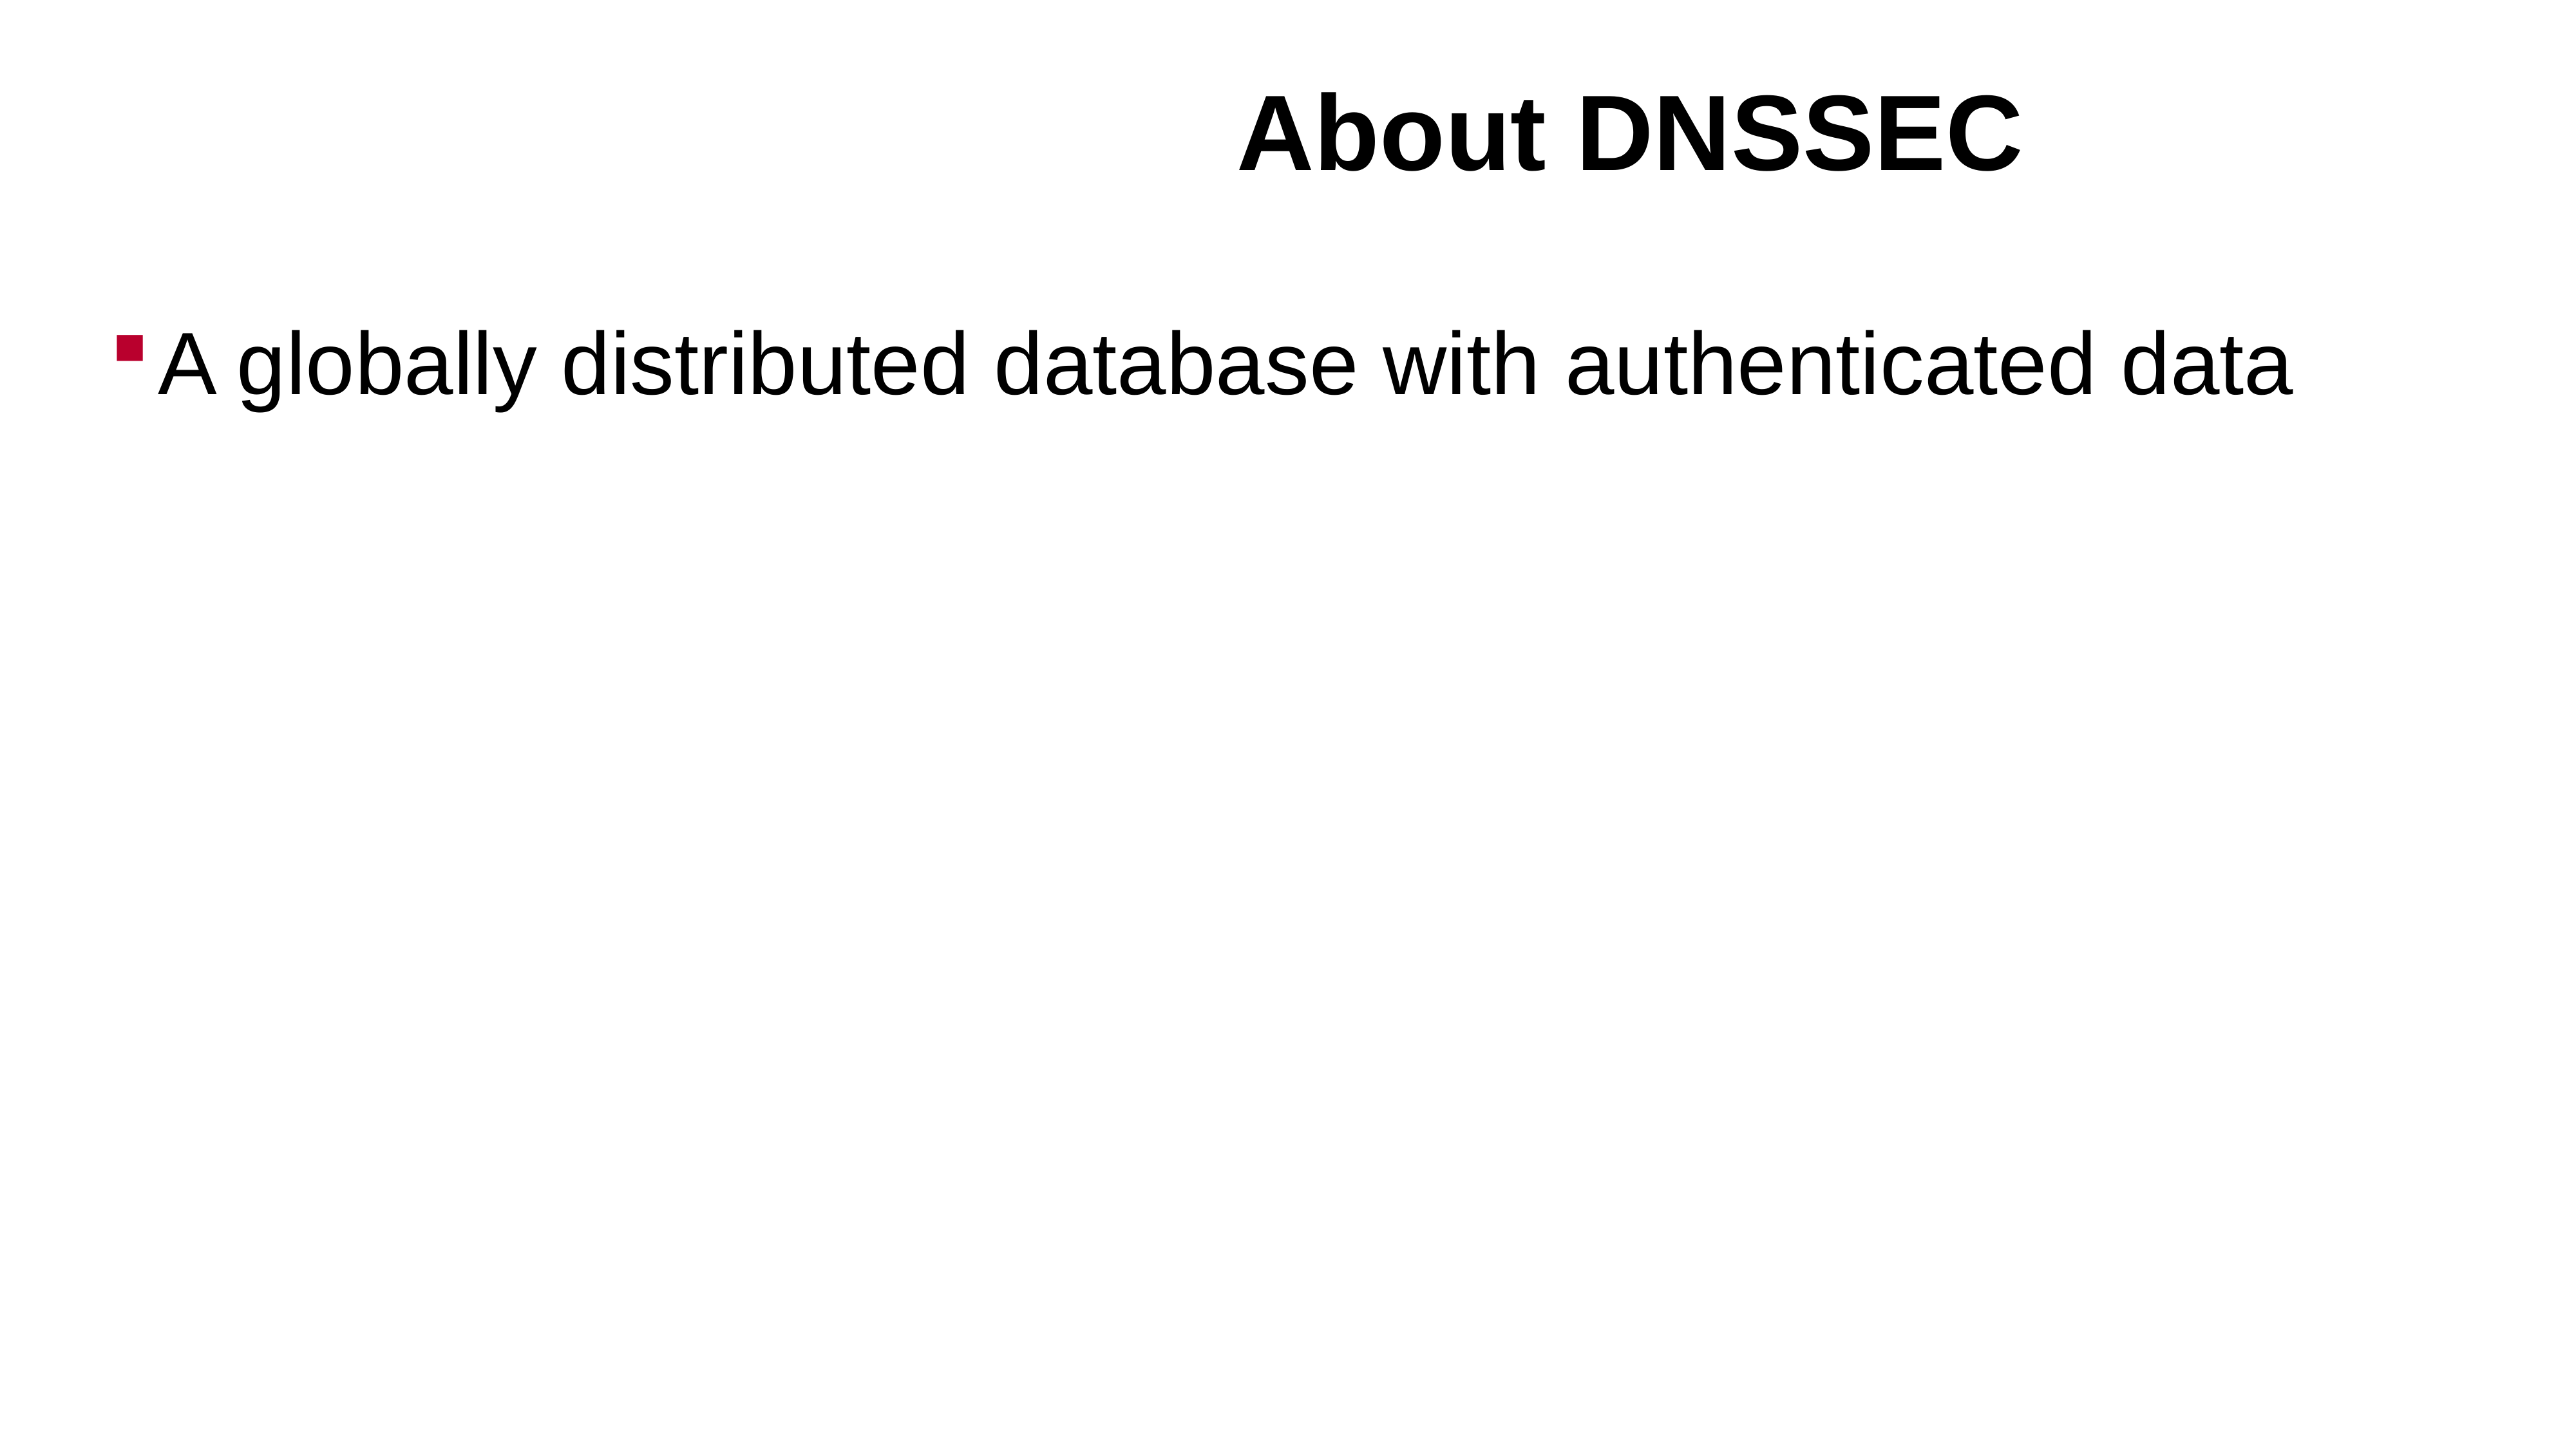

# About DNSSEC
A globally distributed database with authenticated data